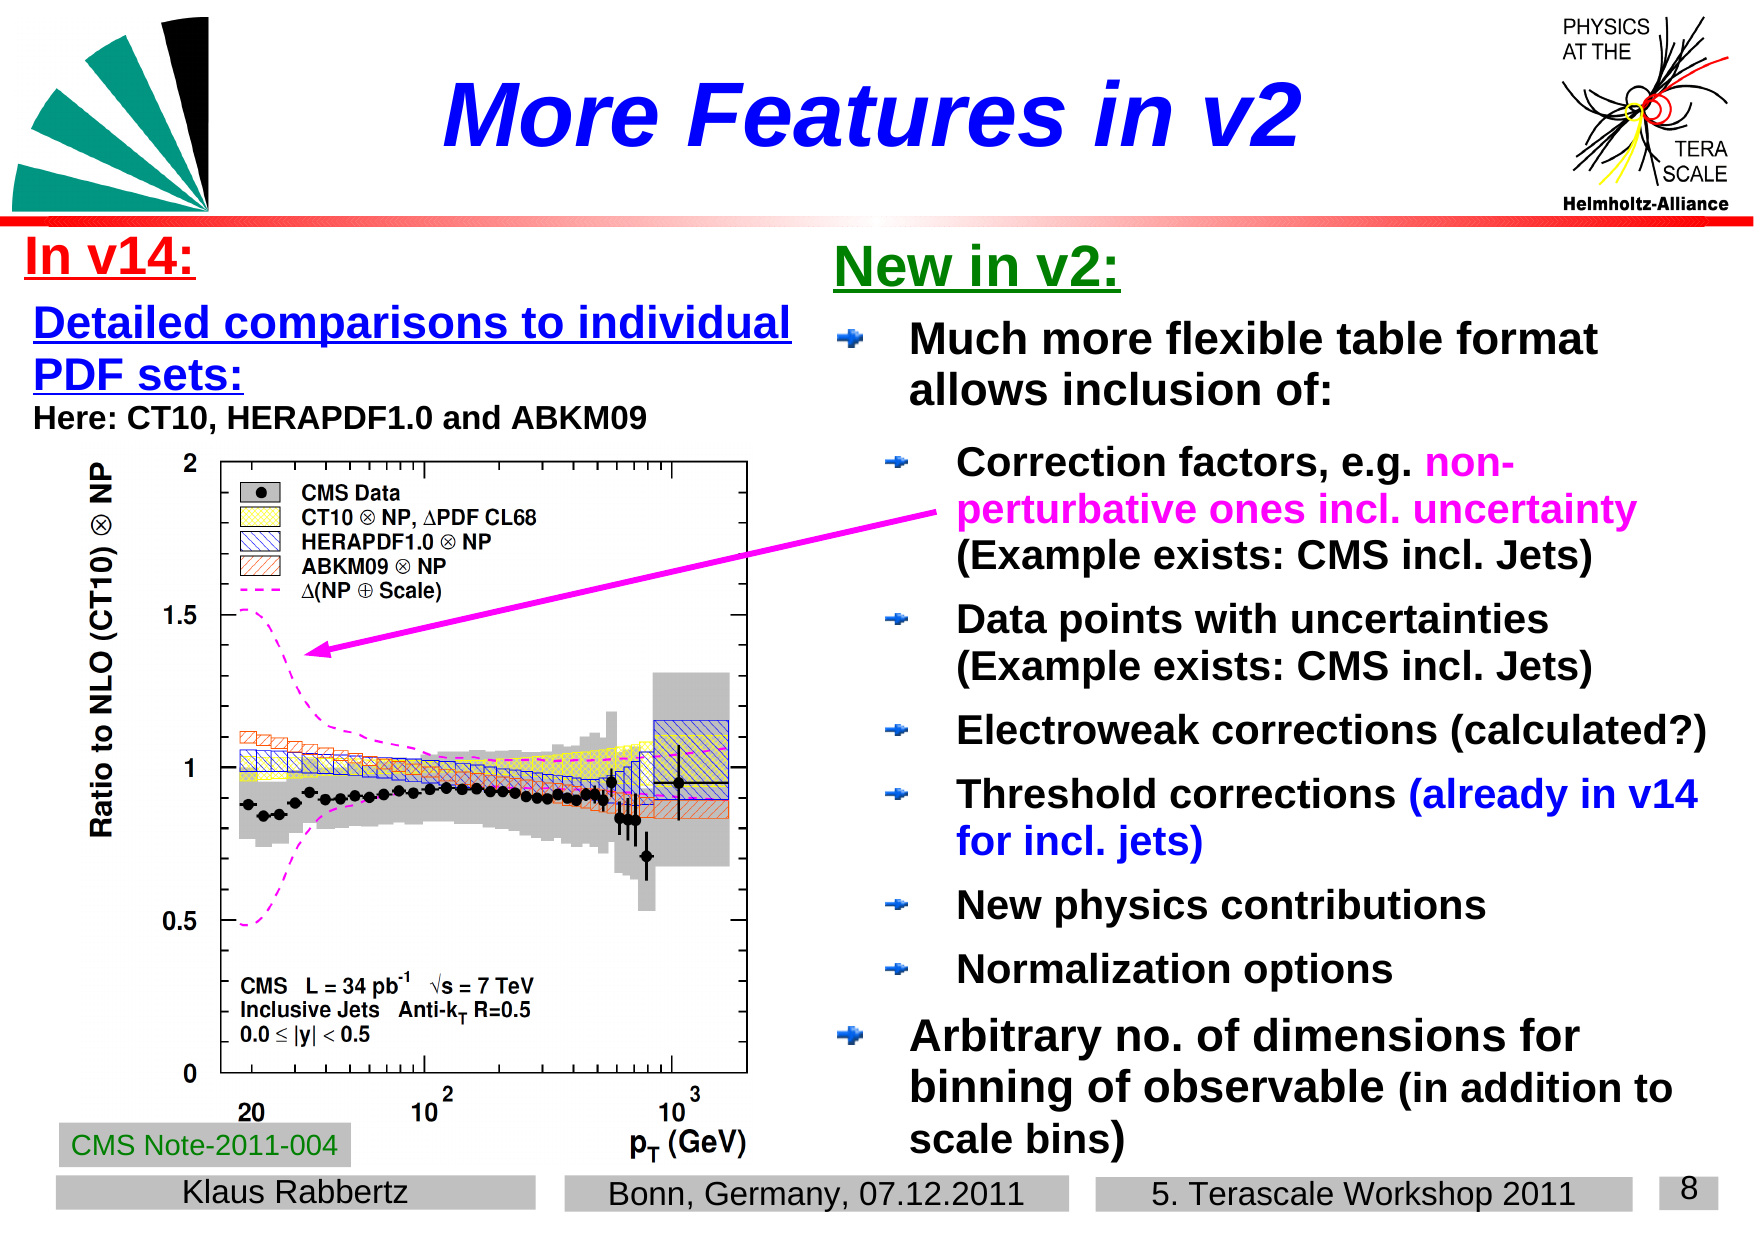

# More Features in v2
In v14:
New in v2:
Detailed comparisons to individual
PDF sets:
Here: CT10, HERAPDF1.0 and ABKM09
Much more flexible table format allows inclusion of:
Correction factors, e.g. non-perturbative ones incl. uncertainty (Example exists: CMS incl. Jets)
Data points with uncertainties (Example exists: CMS incl. Jets)
Electroweak corrections (calculated?)
Threshold corrections (already in v14 for incl. jets)
New physics contributions
Normalization options
Arbitrary no. of dimensions for binning of observable (in addition to scale bins)
CMS Note-2011-004